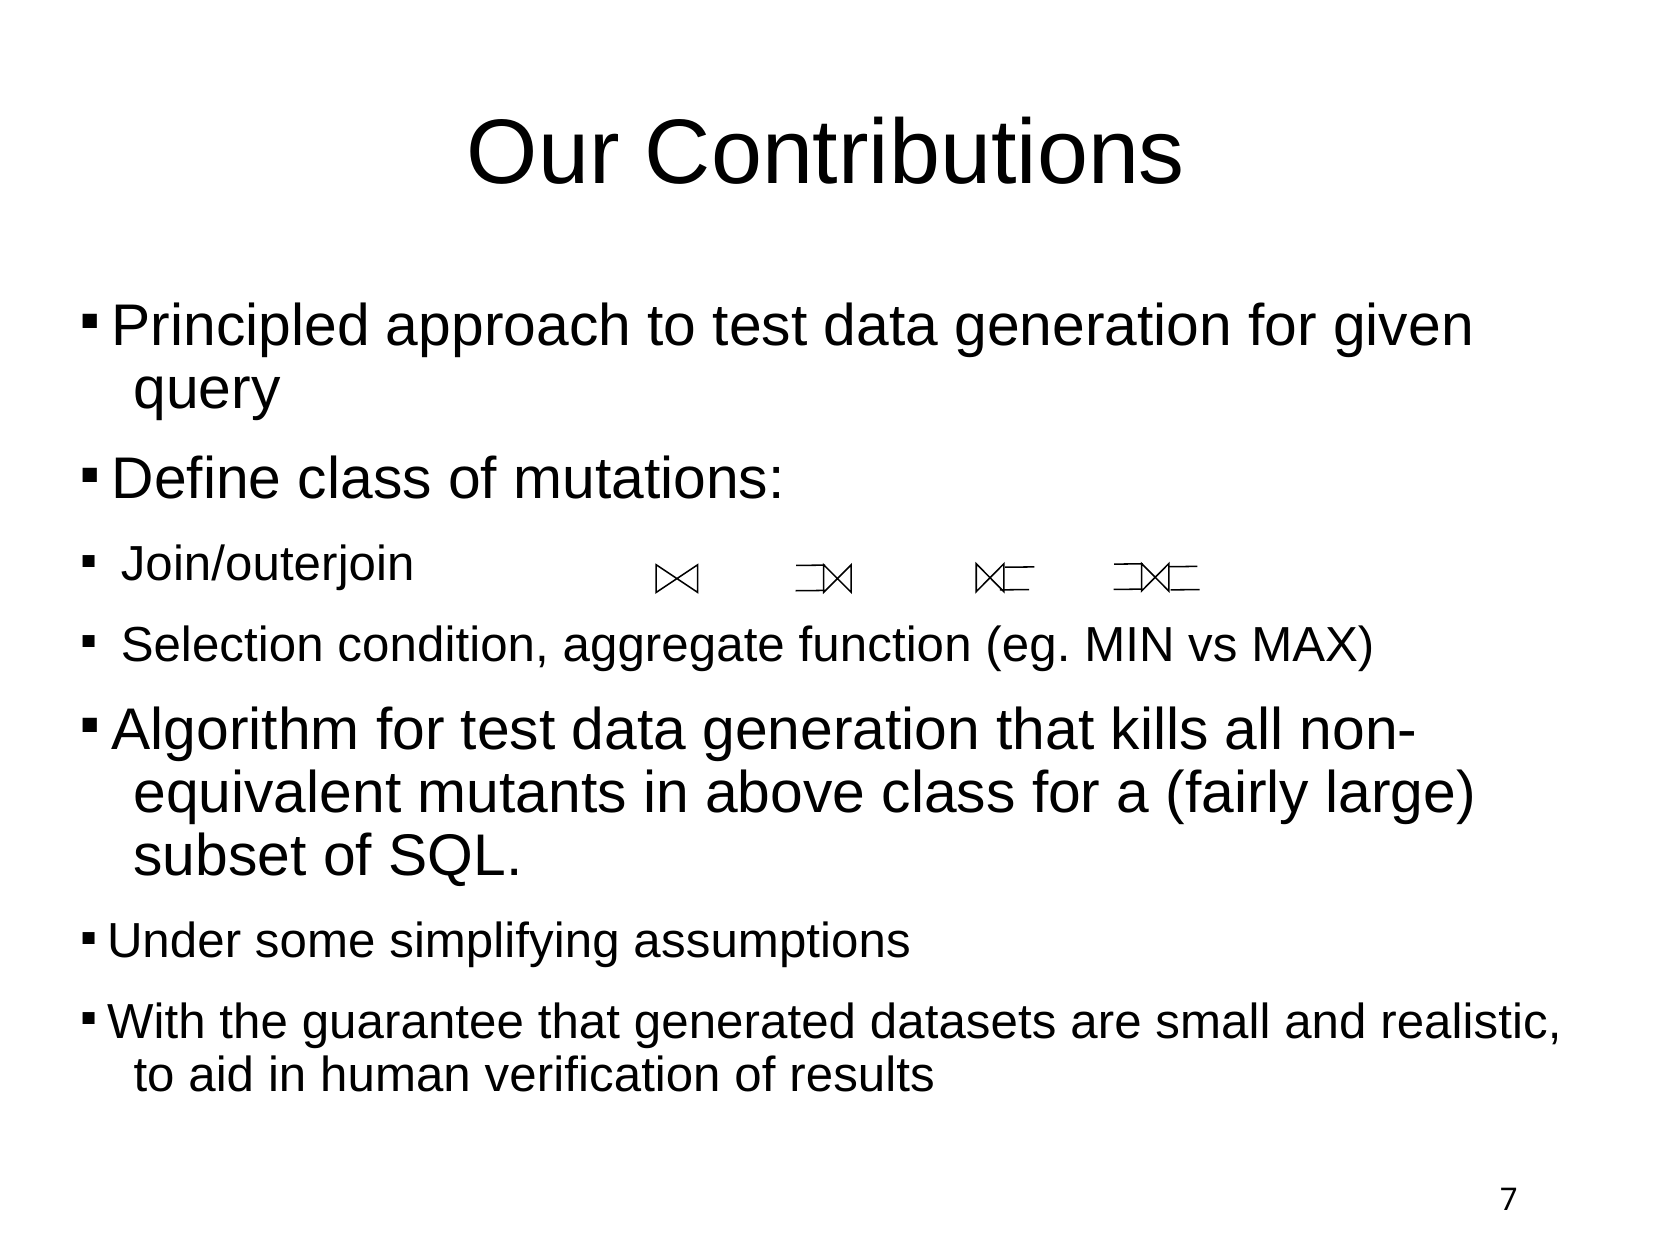

# Our Contributions
 Principled approach to test data generation for given query
 Define class of mutations:
 Join/outerjoin
 Selection condition, aggregate function (eg. MIN vs MAX)
 Algorithm for test data generation that kills all non-equivalent mutants in above class for a (fairly large) subset of SQL.
 Under some simplifying assumptions
 With the guarantee that generated datasets are small and realistic, to aid in human verification of results